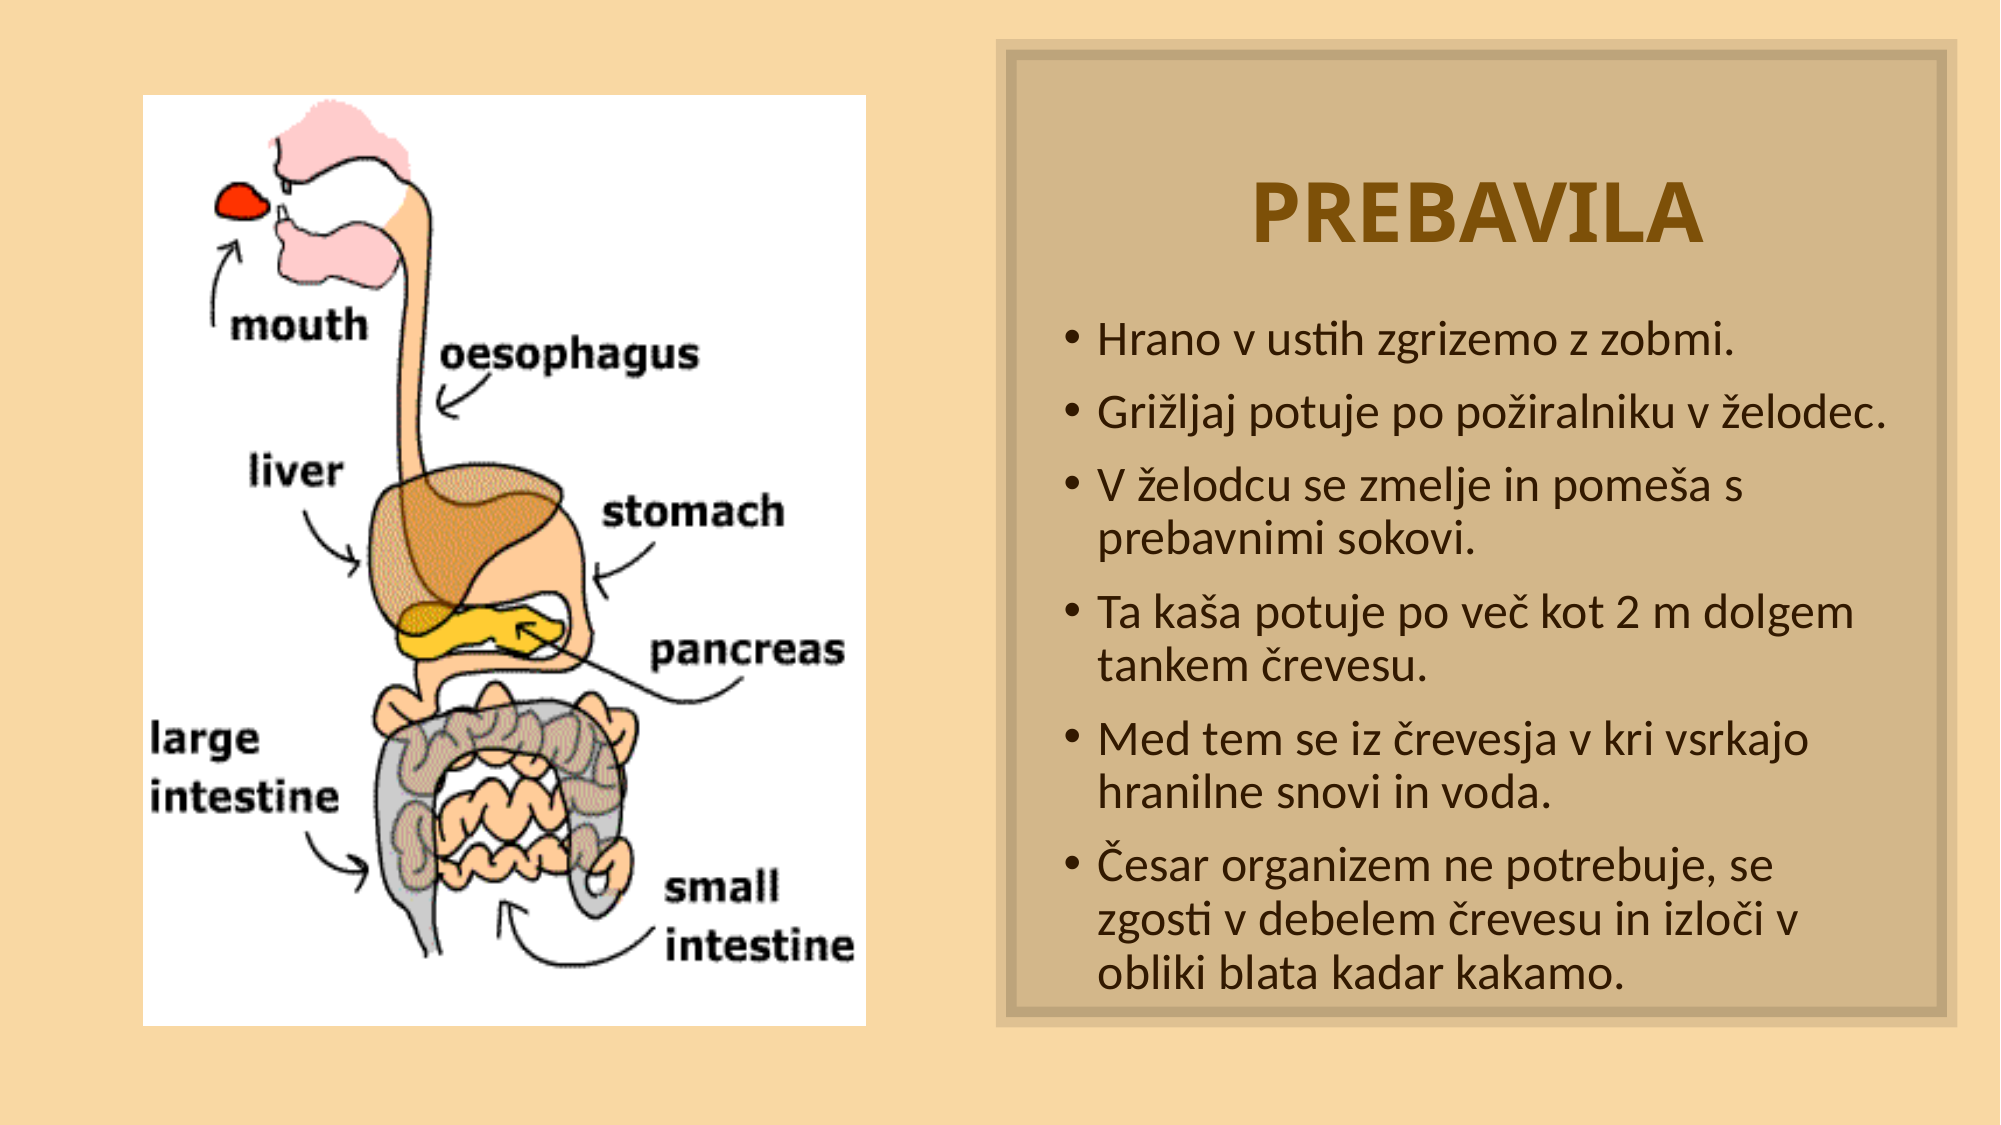

# PREBAVILA
Hrano v ustih zgrizemo z zobmi.
Grižljaj potuje po požiralniku v želodec.
V želodcu se zmelje in pomeša s prebavnimi sokovi.
Ta kaša potuje po več kot 2 m dolgem tankem črevesu.
Med tem se iz črevesja v kri vsrkajo hranilne snovi in voda.
Česar organizem ne potrebuje, se zgosti v debelem črevesu in izloči v obliki blata kadar kakamo.